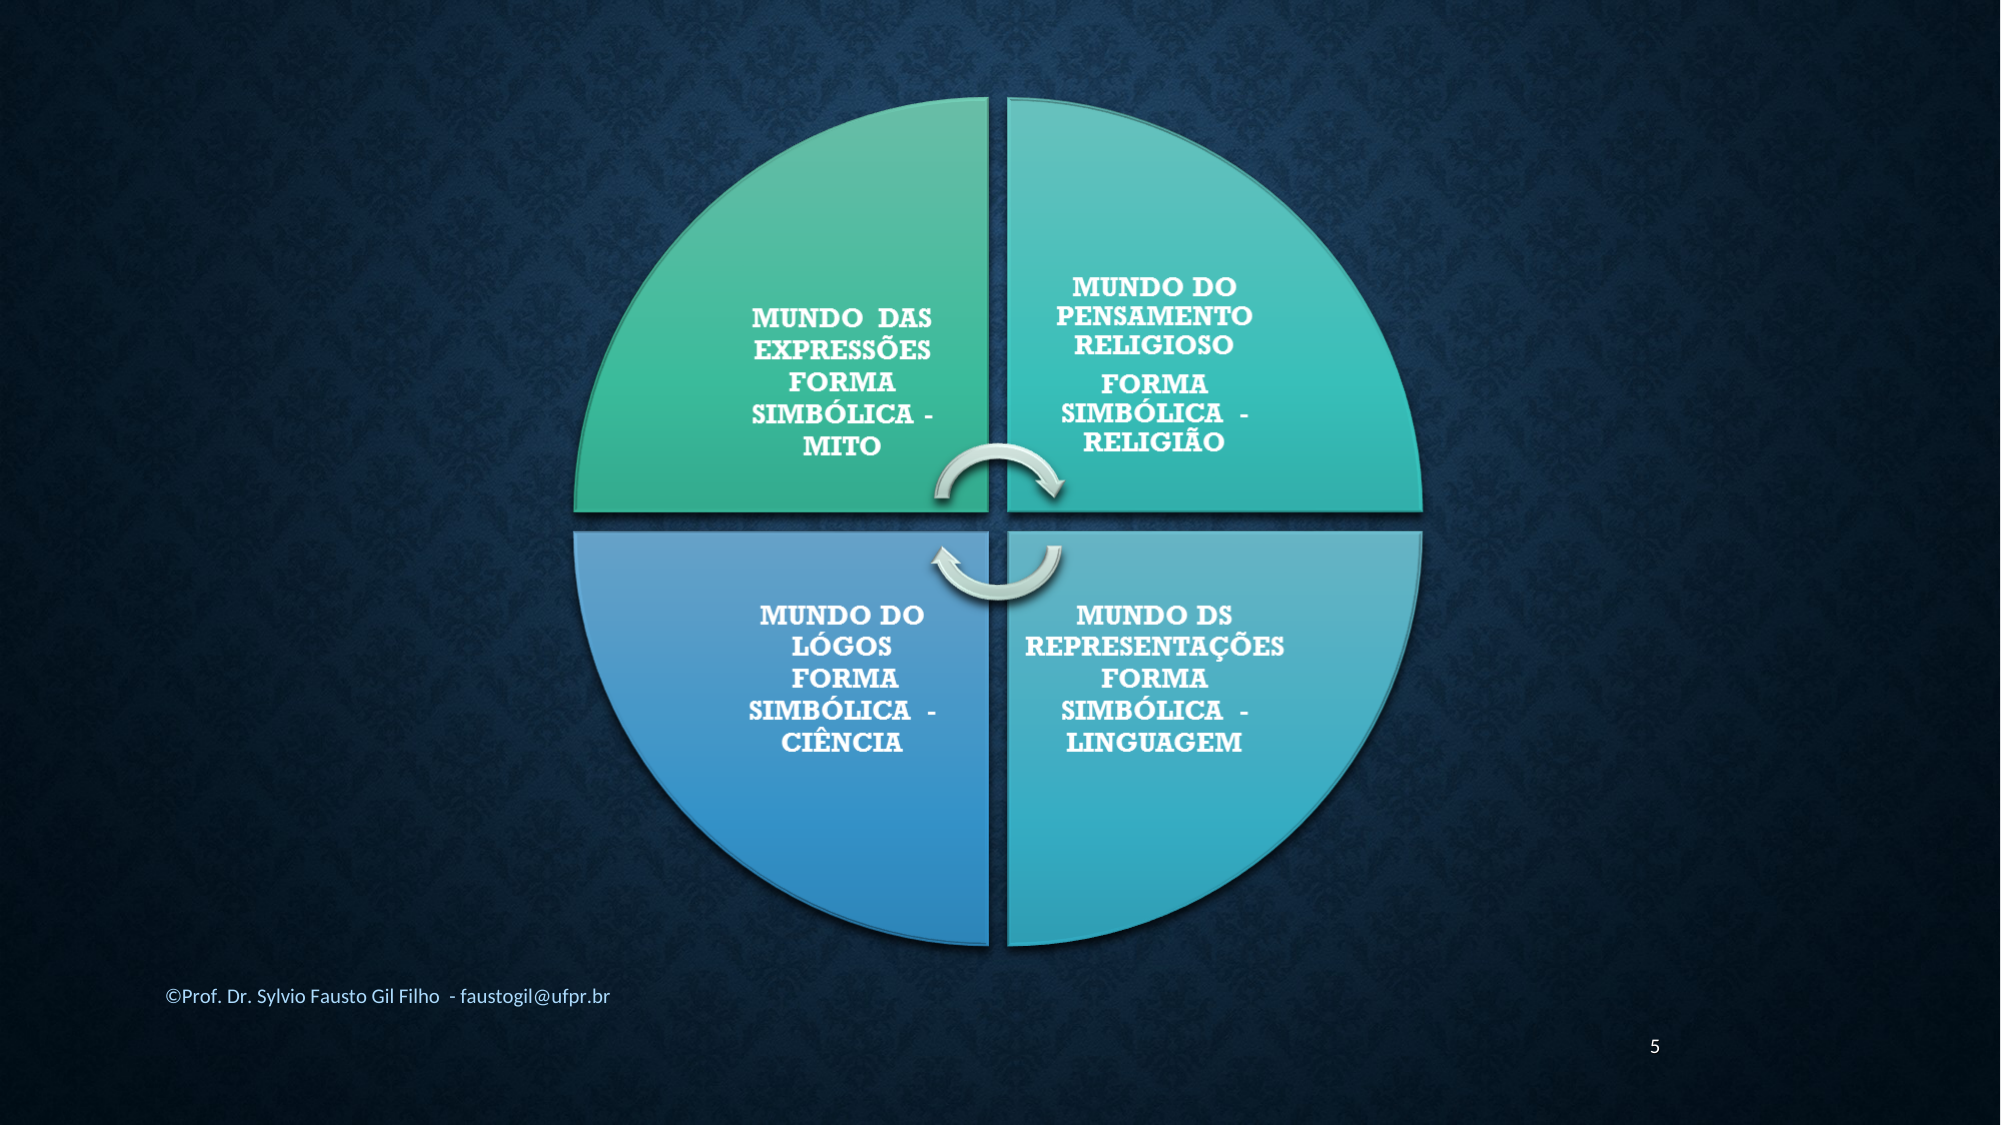

©Prof. Dr. Sylvio Fausto Gil Filho - faustogil@ufpr.br